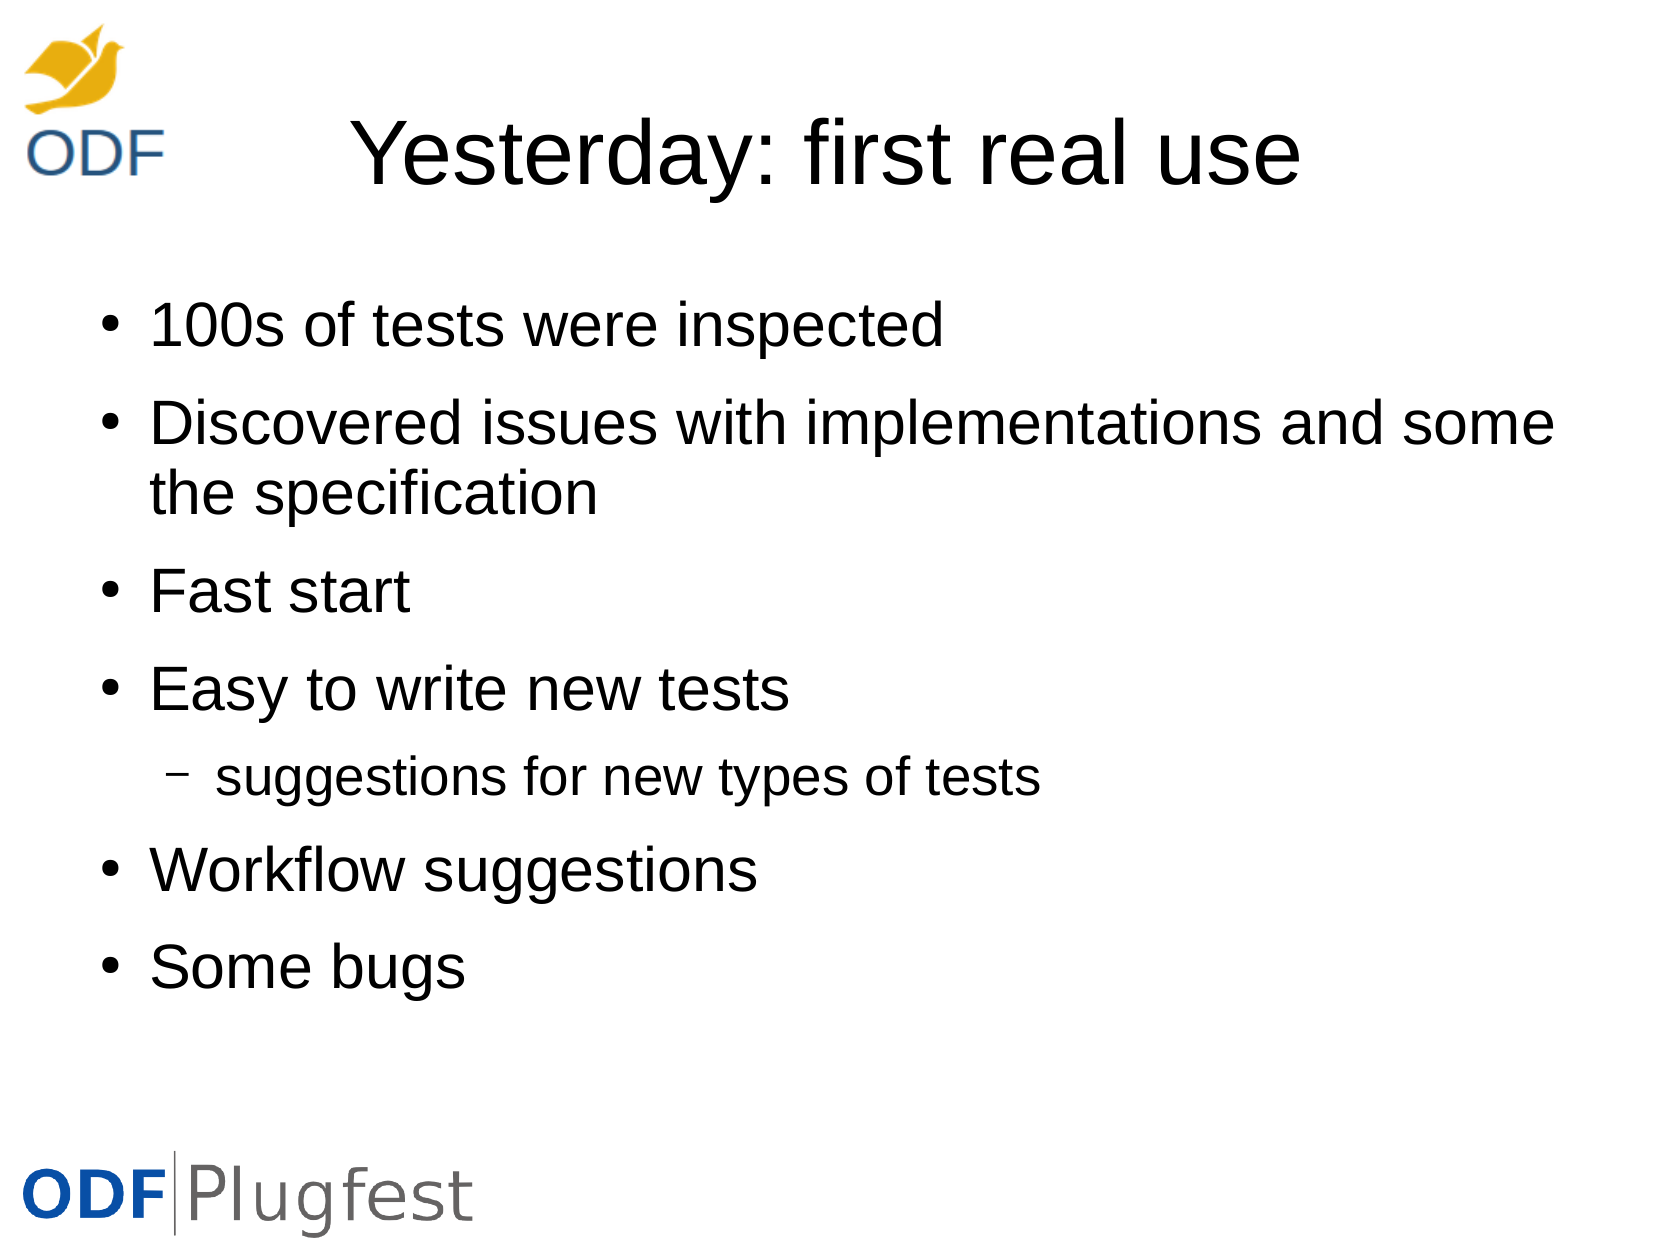

# Yesterday: first real use
100s of tests were inspected
Discovered issues with implementations and some the specification
Fast start
Easy to write new tests
suggestions for new types of tests
Workflow suggestions
Some bugs